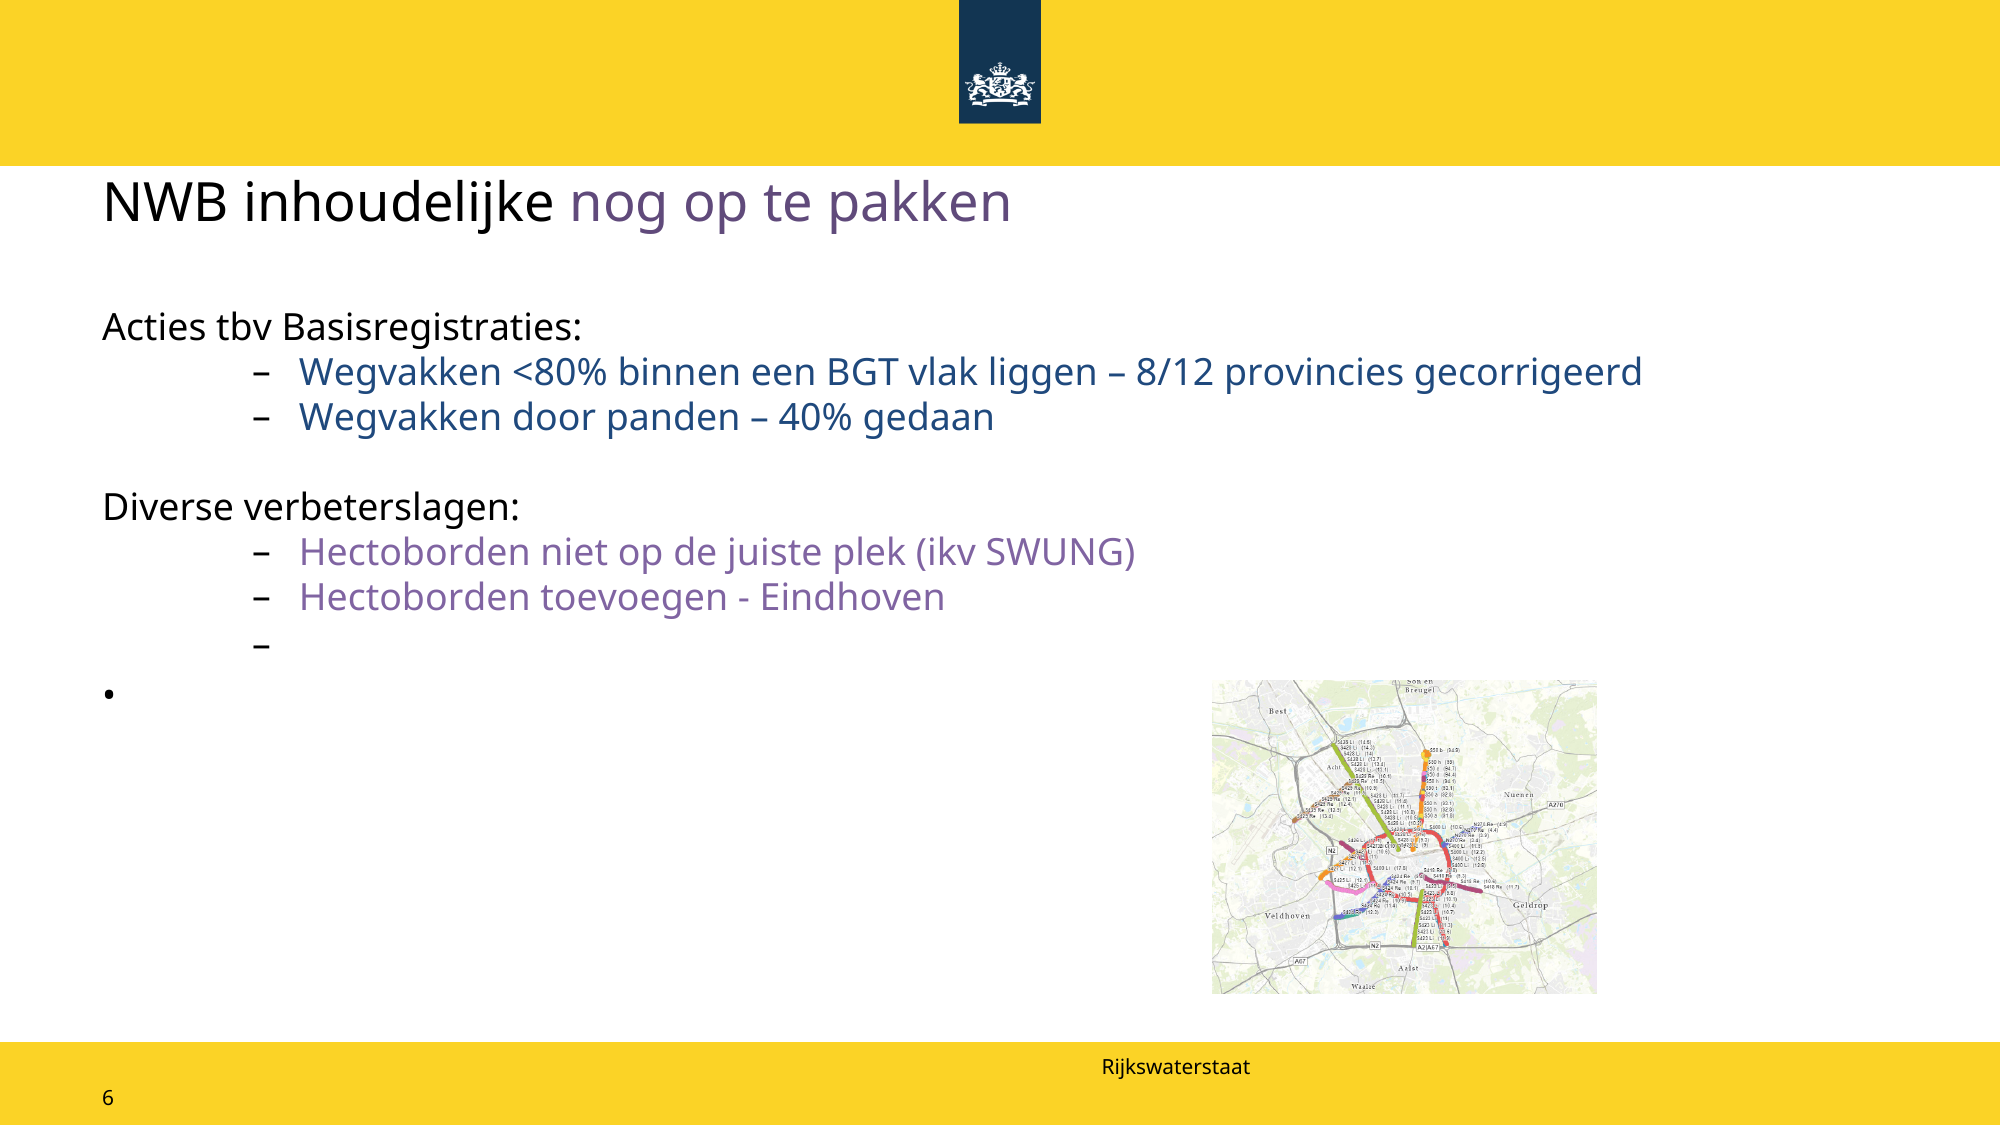

# NWB inhoudelijke nog op te pakken
Acties tbv Basisregistraties:
Wegvakken <80% binnen een BGT vlak liggen – 8/12 provincies gecorrigeerd
Wegvakken door panden – 40% gedaan
Diverse verbeterslagen:
Hectoborden niet op de juiste plek (ikv SWUNG)
Hectoborden toevoegen - Eindhoven